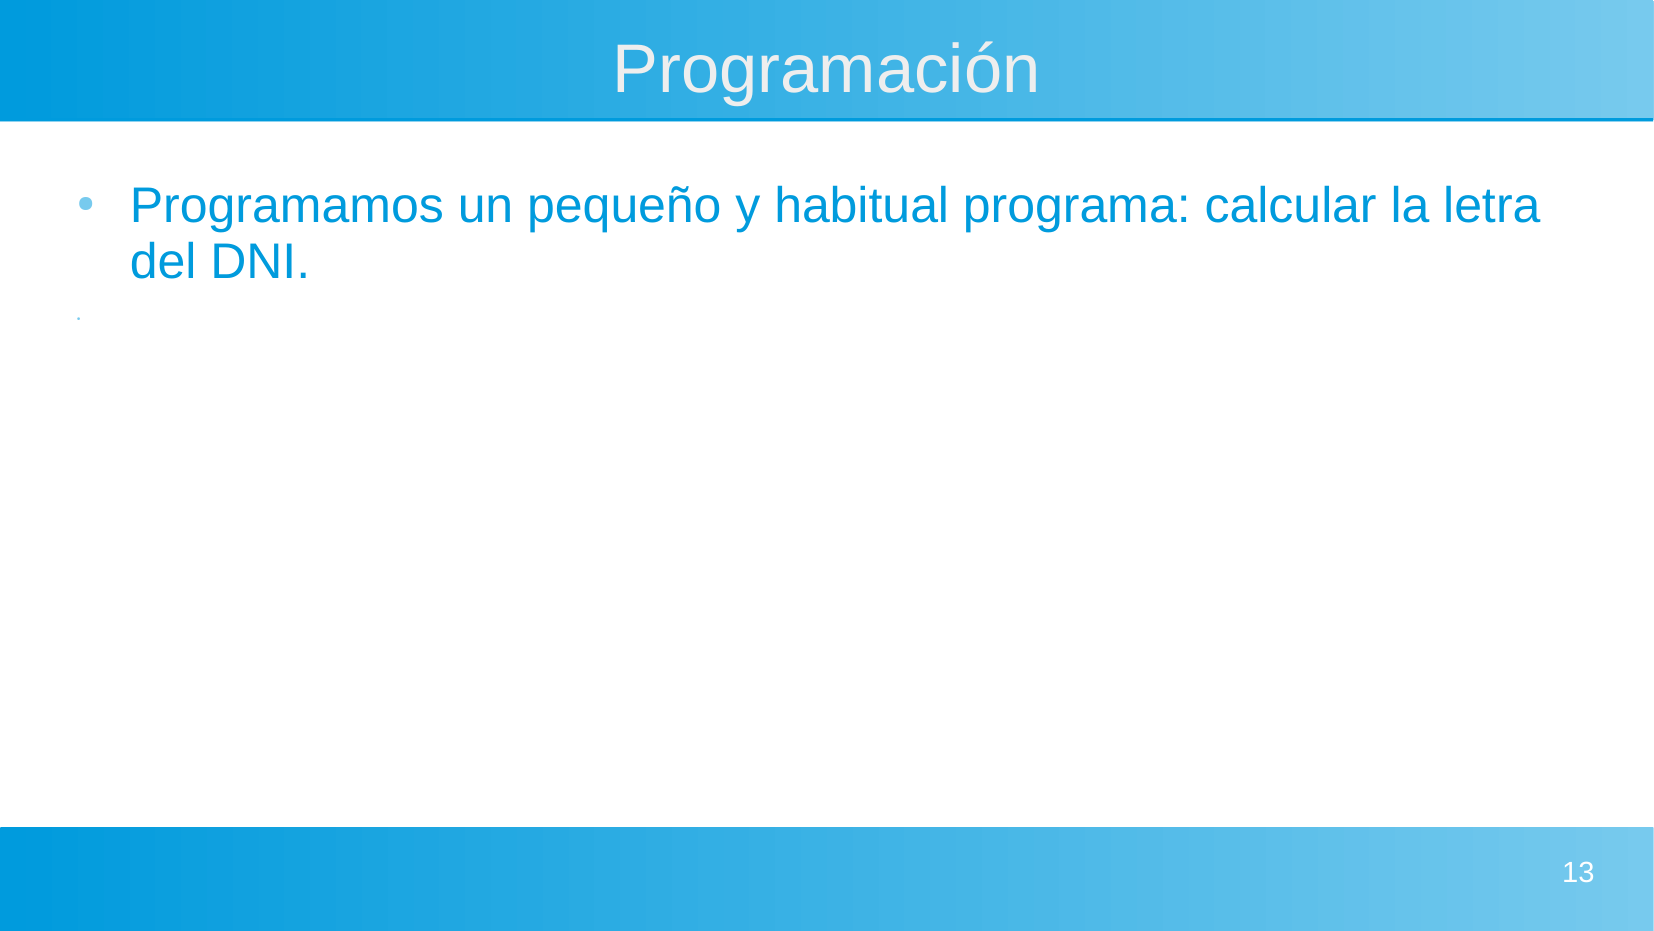

# Programación
Programamos un pequeño y habitual programa: calcular la letra del DNI.
13